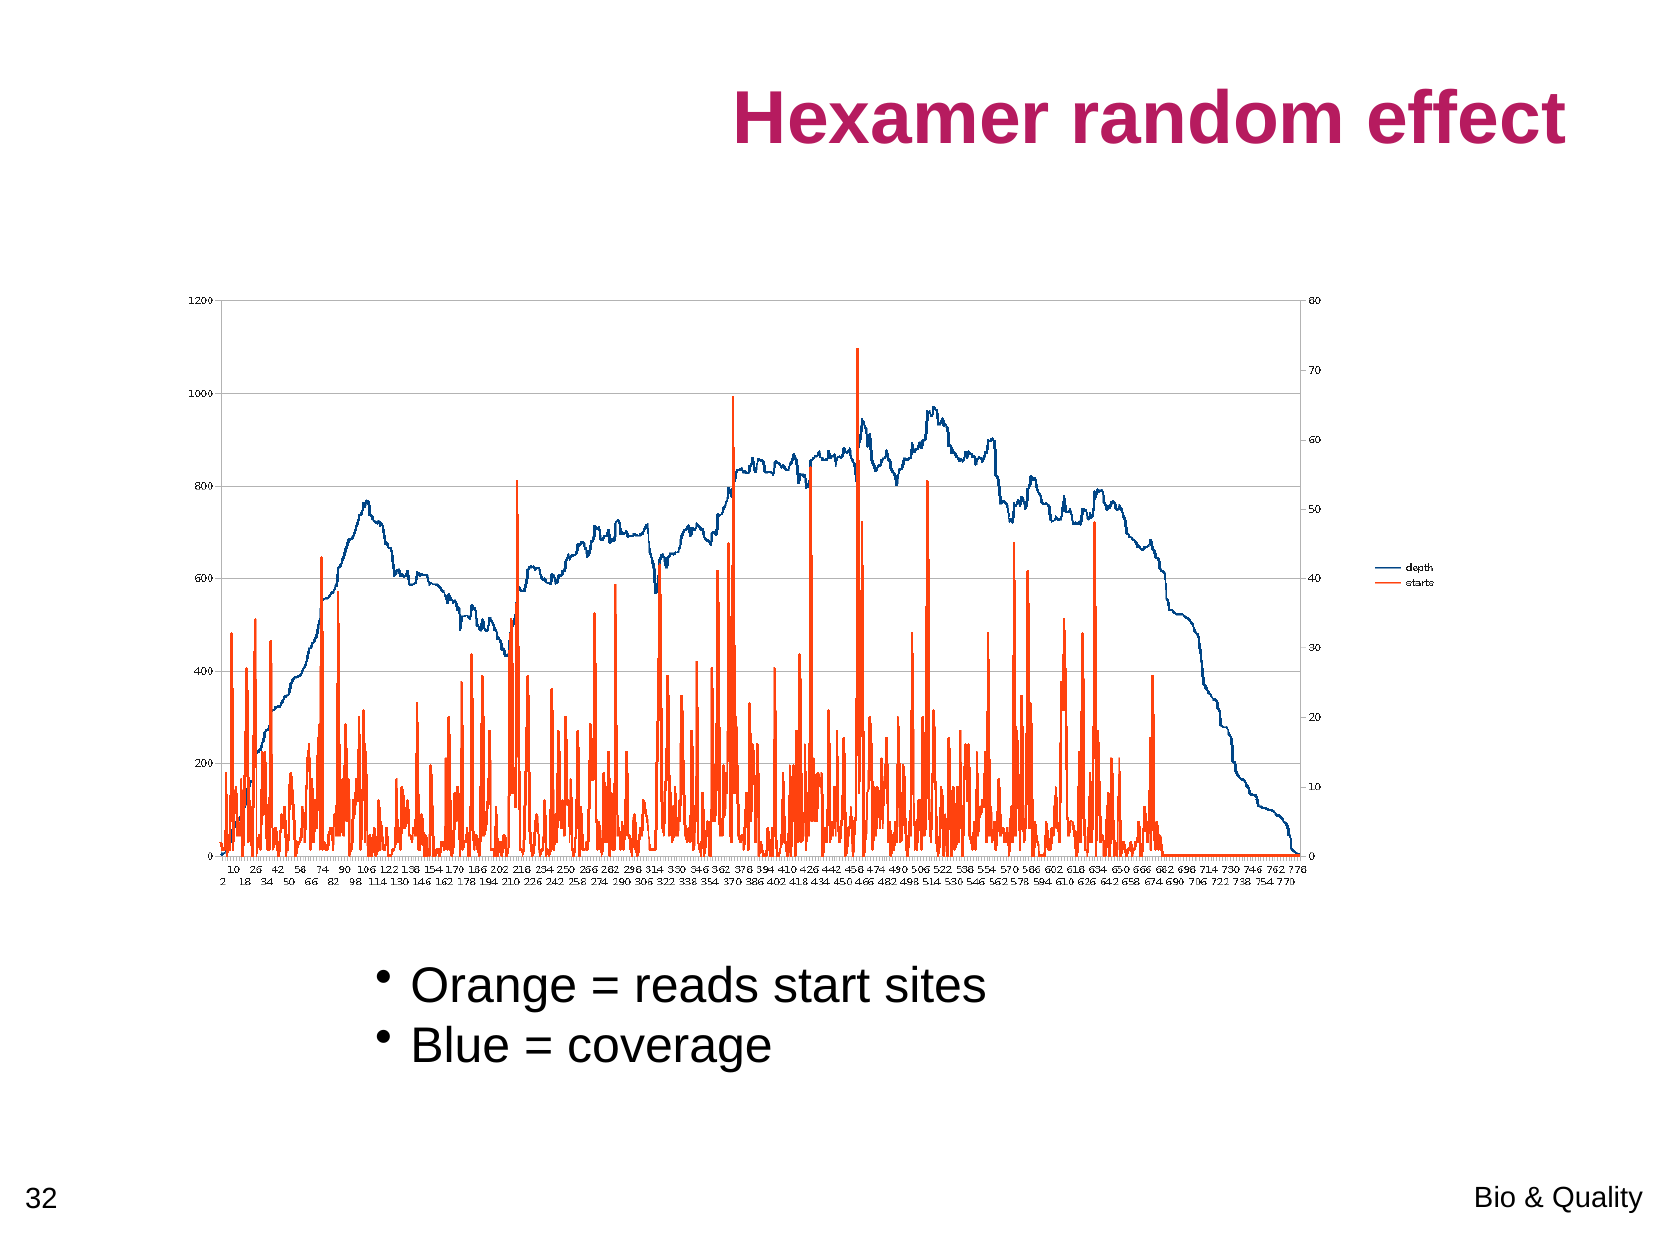

Hexamer random effect
Orange = reads start sites
Blue = coverage